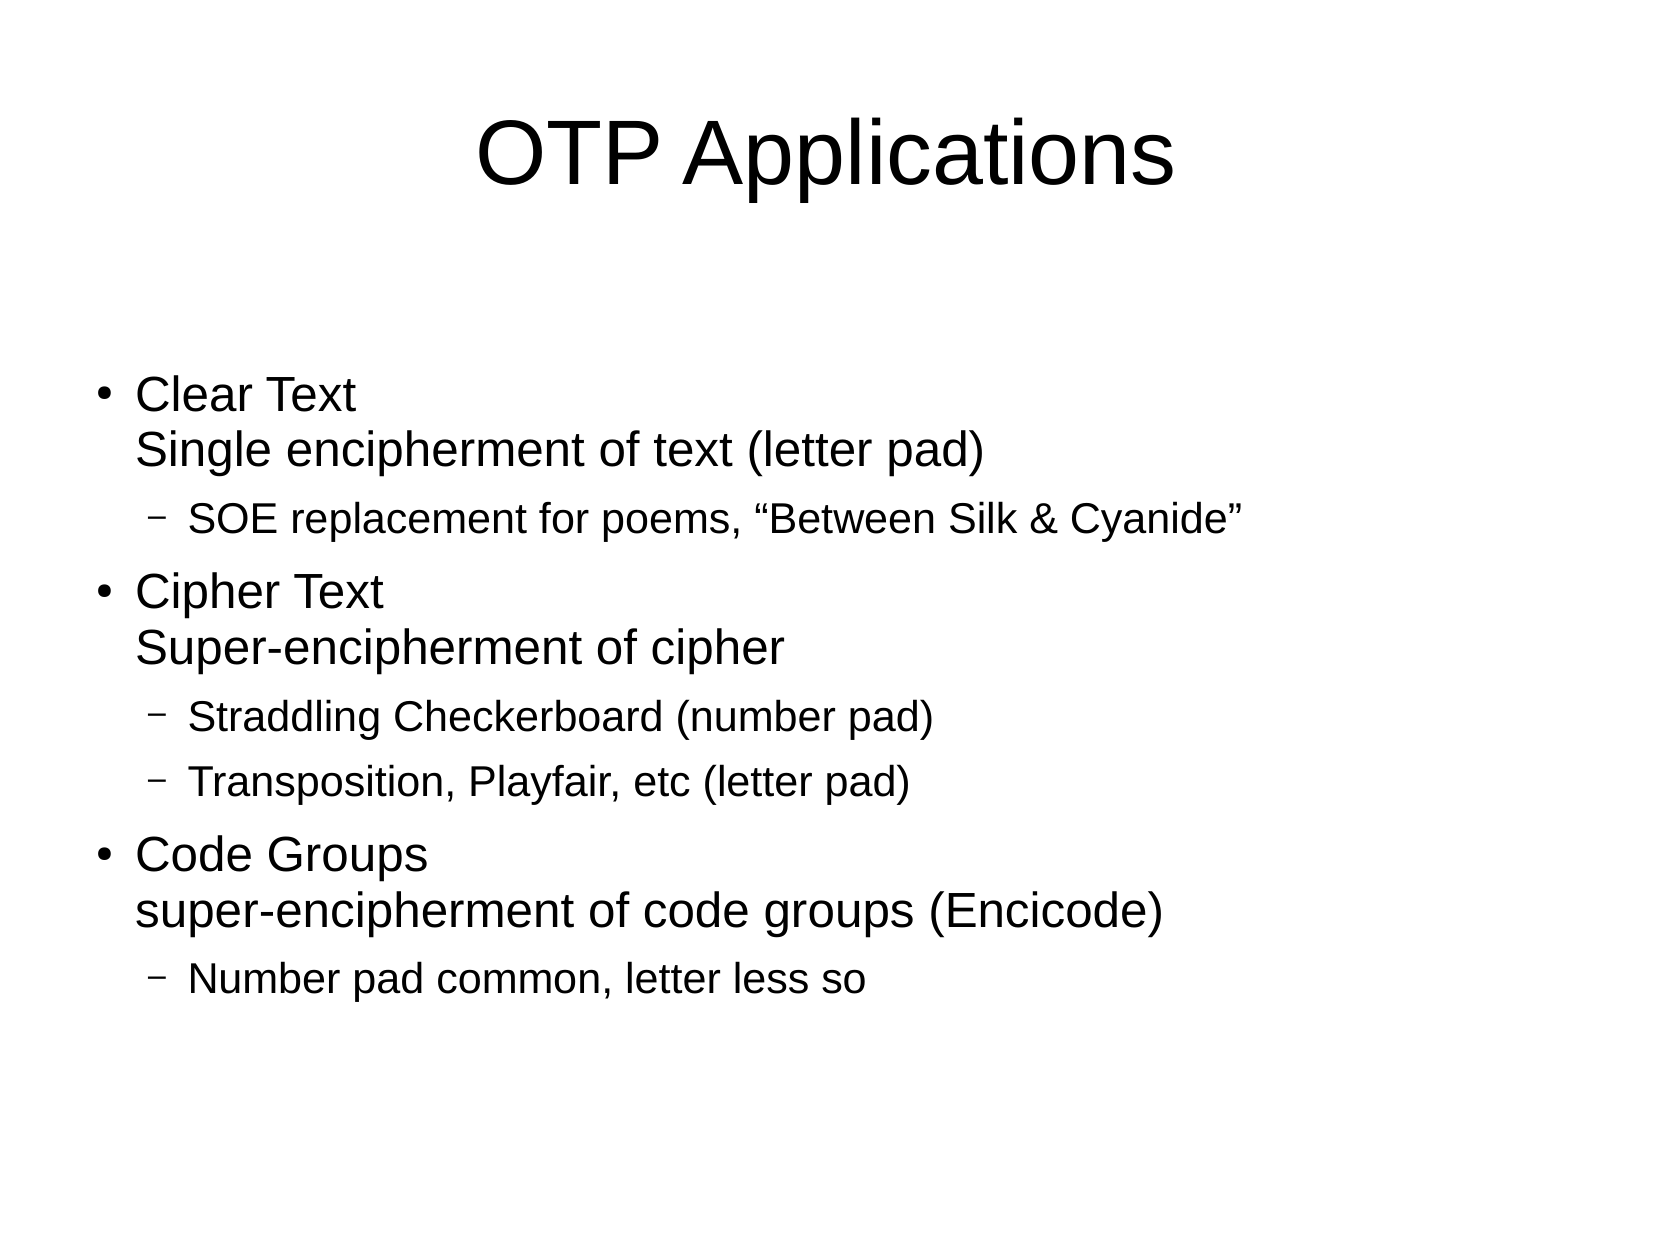

# OTP Applications
Clear Text
Single encipherment of text (letter pad)
SOE replacement for poems, “Between Silk & Cyanide”
Cipher Text
Super-encipherment of cipher
Straddling Checkerboard (number pad)
Transposition, Playfair, etc (letter pad)
Code Groups
super-encipherment of code groups (Encicode)
Number pad common, letter less so